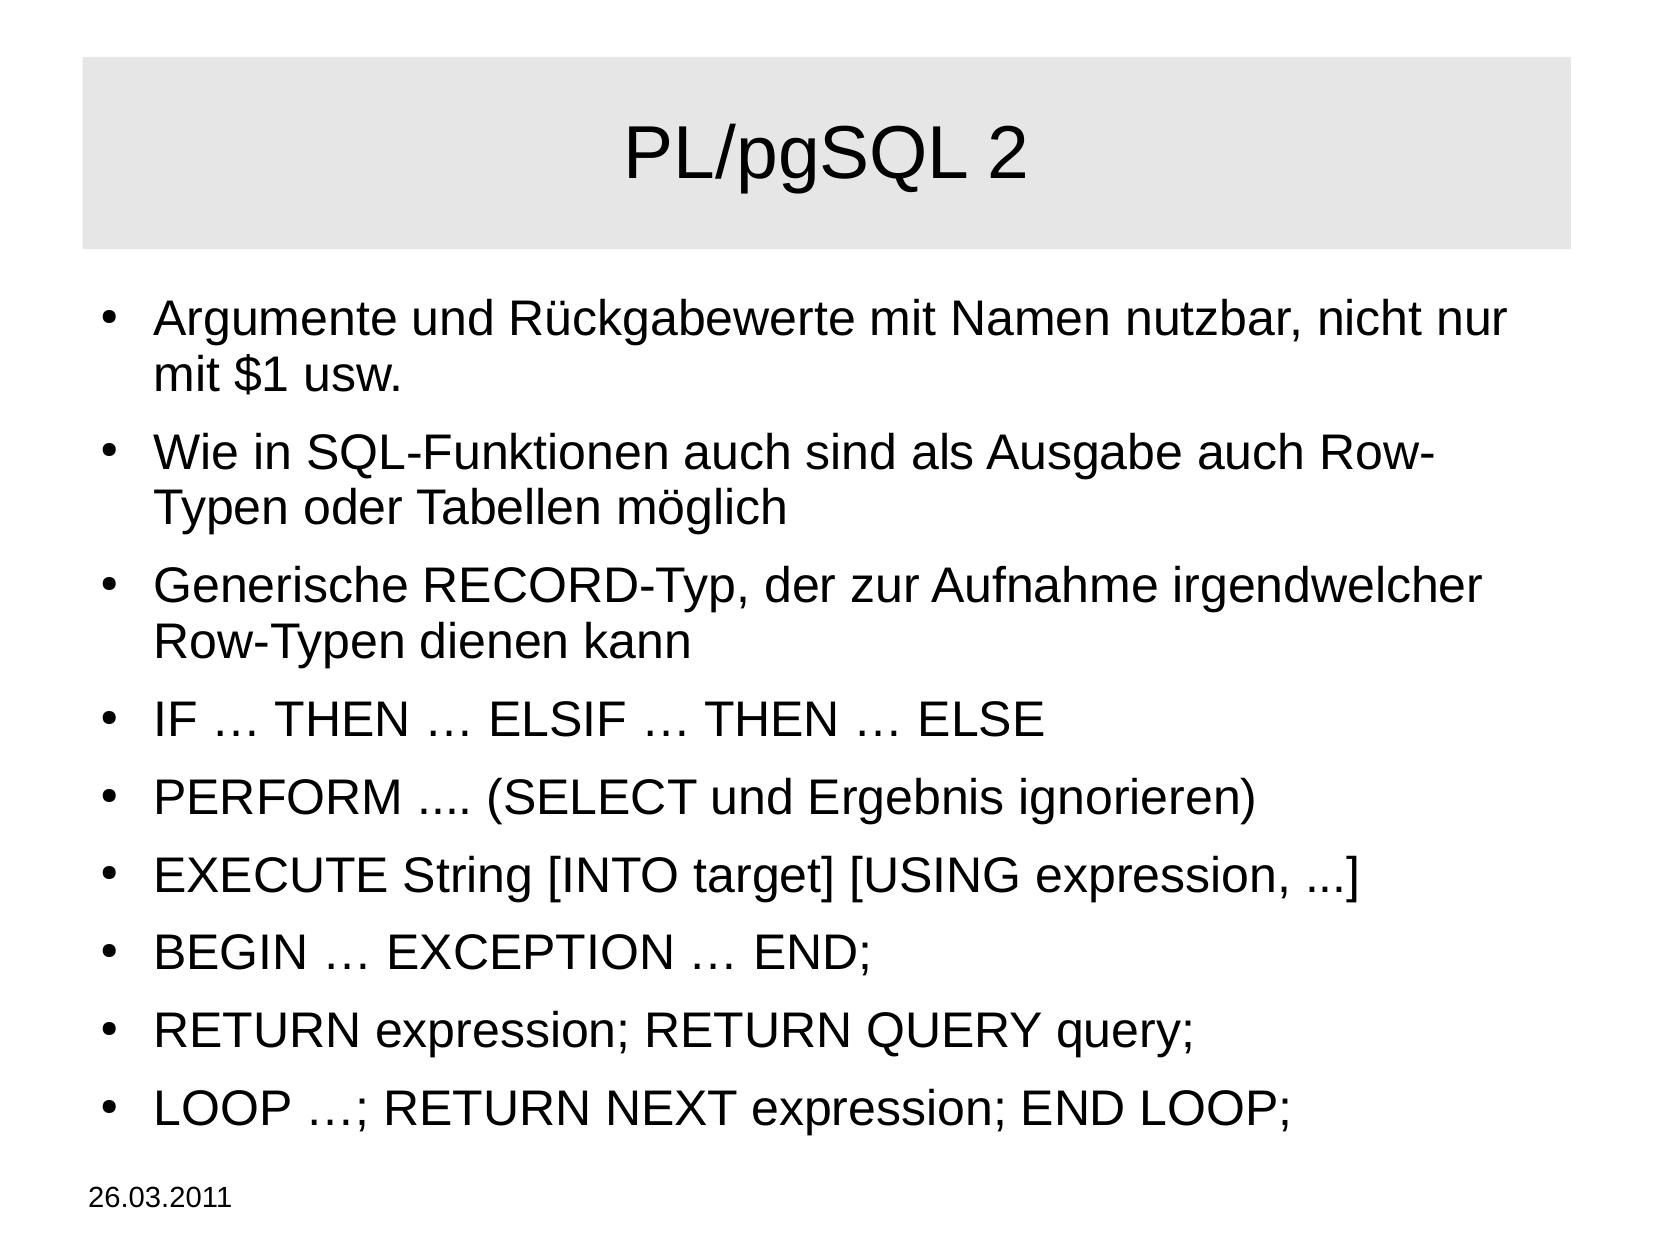

# PL/pgSQL 2
Argumente und Rückgabewerte mit Namen nutzbar, nicht nur mit $1 usw.
Wie in SQL-Funktionen auch sind als Ausgabe auch Row-Typen oder Tabellen möglich
Generische RECORD-Typ, der zur Aufnahme irgendwelcher Row-Typen dienen kann
IF … THEN … ELSIF … THEN … ELSE
PERFORM .... (SELECT und Ergebnis ignorieren)
EXECUTE String [INTO target] [USING expression, ...]
BEGIN … EXCEPTION … END;
RETURN expression; RETURN QUERY query;
LOOP …; RETURN NEXT expression; END LOOP;
26.03.2011